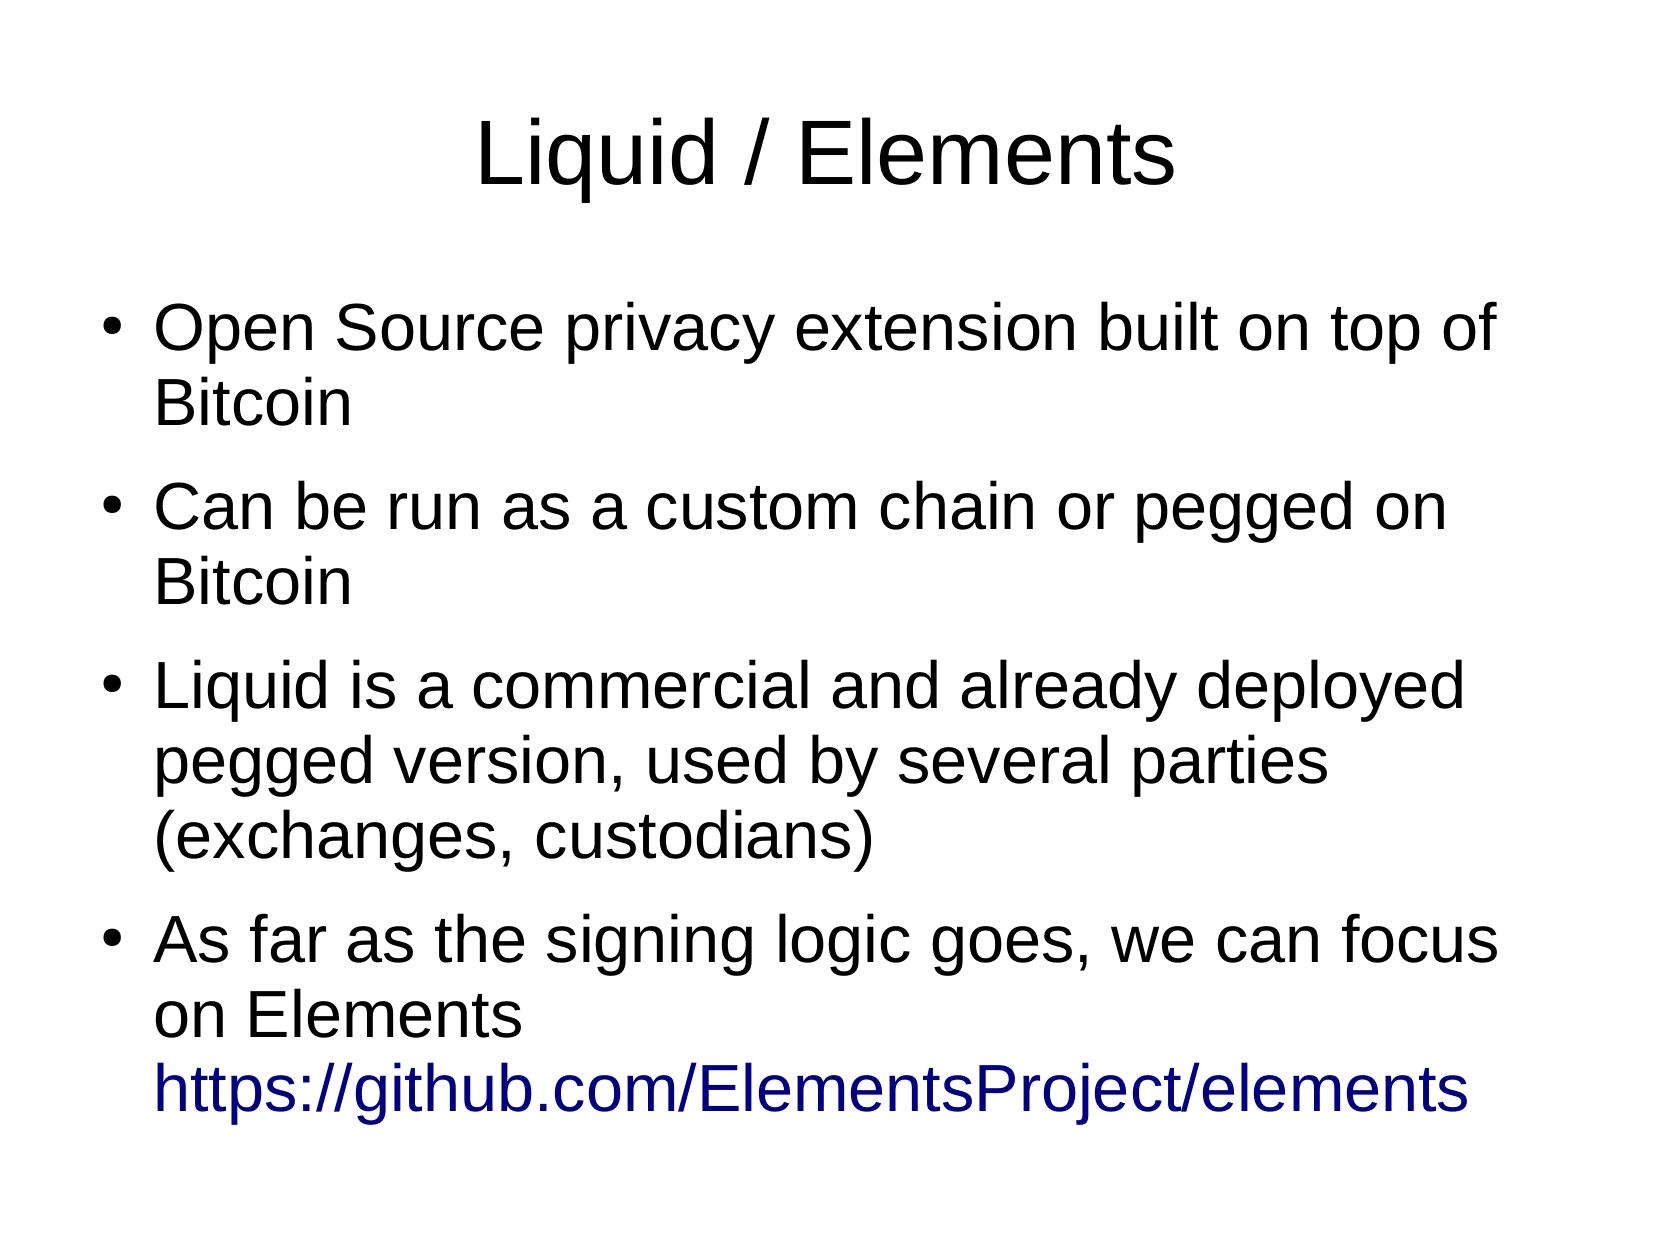

# Liquid / Elements
Open Source privacy extension built on top of Bitcoin
Can be run as a custom chain or pegged on Bitcoin
Liquid is a commercial and already deployed pegged version, used by several parties (exchanges, custodians)
As far as the signing logic goes, we can focus on Elements https://github.com/ElementsProject/elements